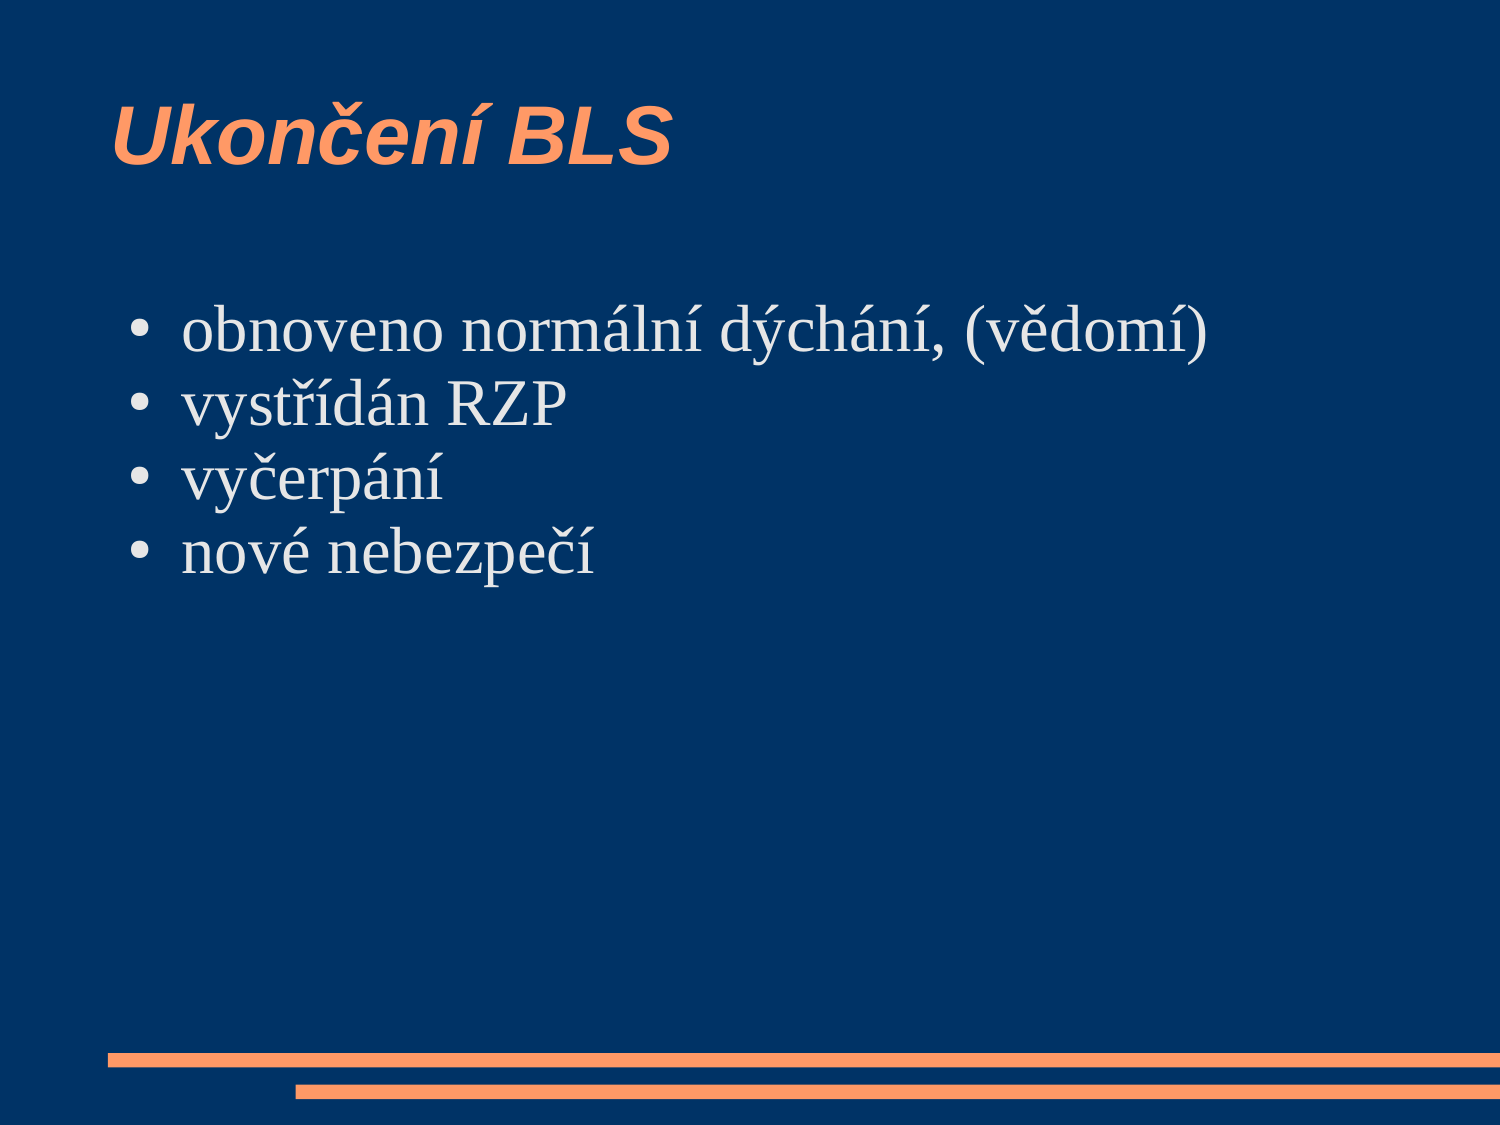

# Ukončení BLS
obnoveno normální dýchání, (vědomí)
vystřídán RZP
vyčerpání
nové nebezpečí